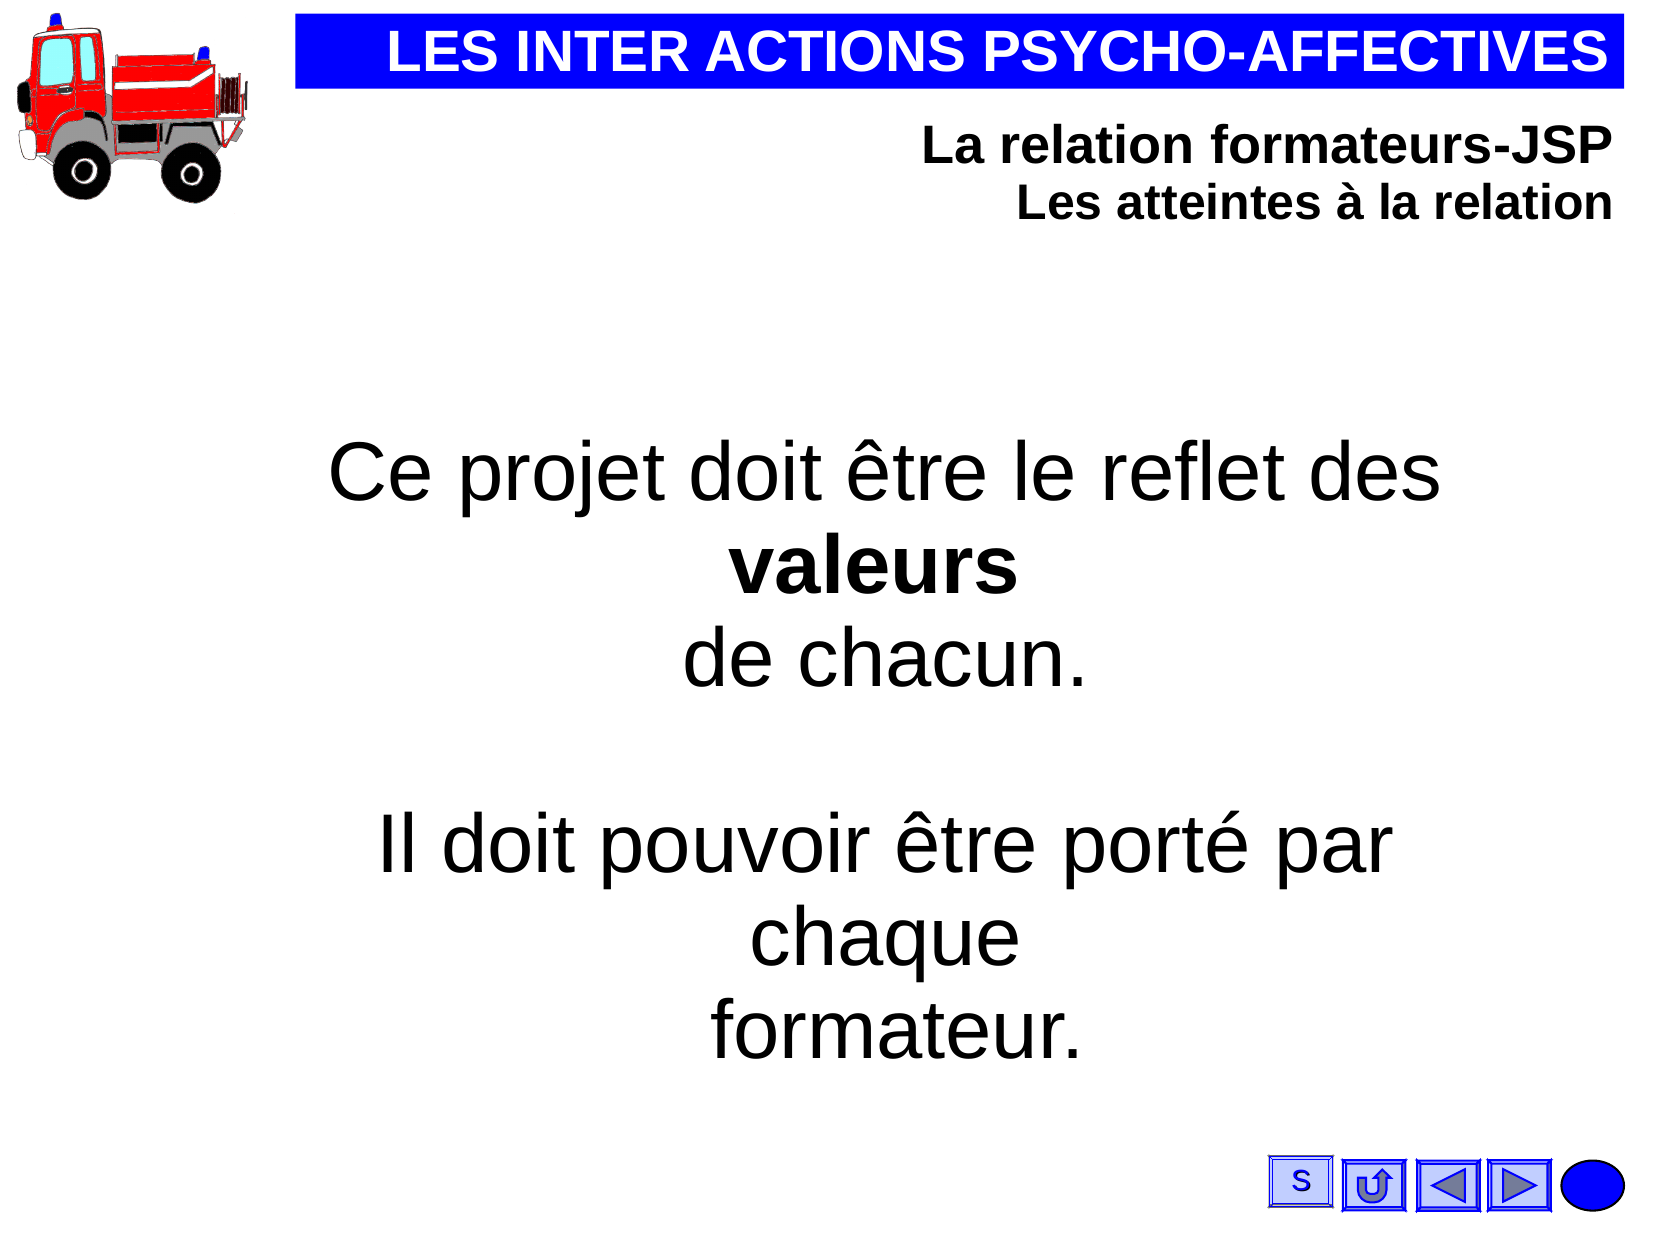

LES INTER ACTIONS PSYCHO-AFFECTIVES
La relation formateurs-JSP
Les atteintes à la relation
Ce projet doit être le reflet des valeurs
de chacun.
Il doit pouvoir être porté par chaque
 formateur.